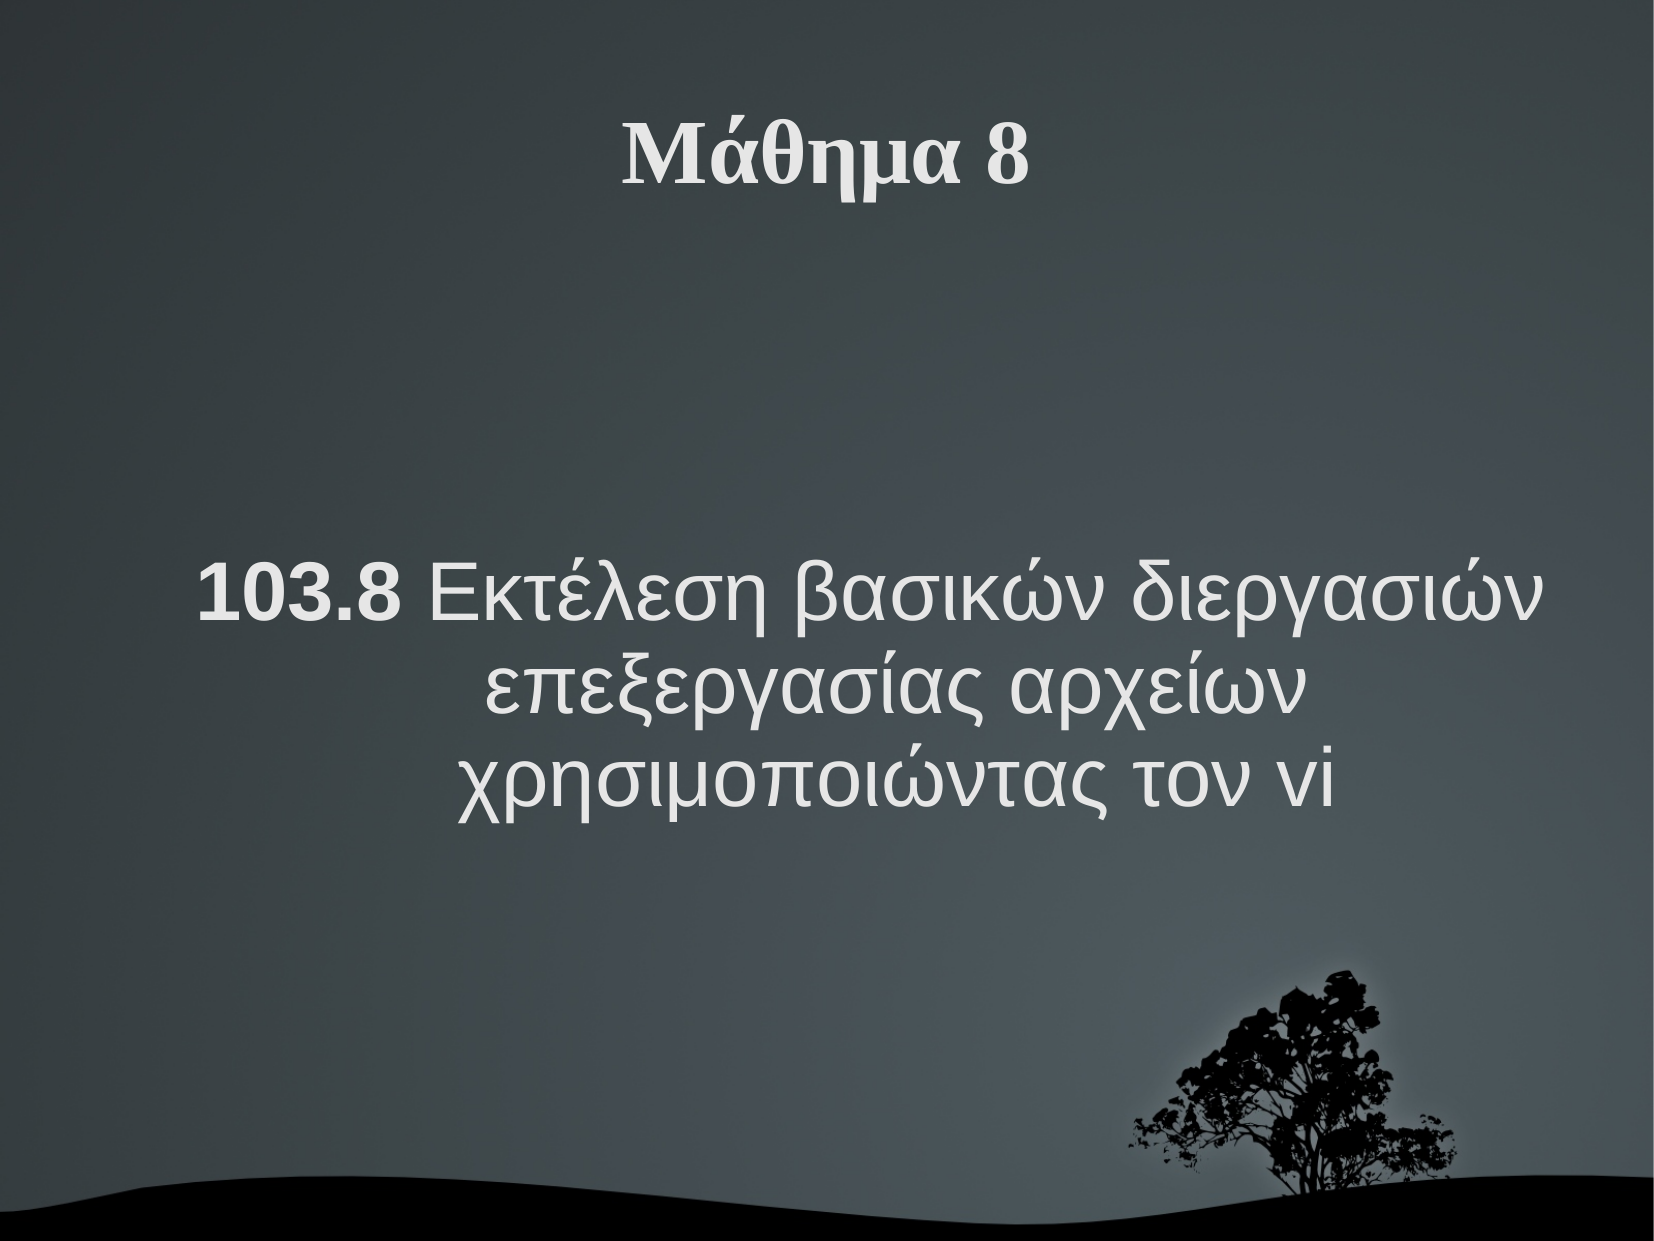

# Μάθημα 8
103.8 Εκτέλεση βασικών διεργασιών επεξεργασίας αρχείων χρησιμοποιώντας τον vi